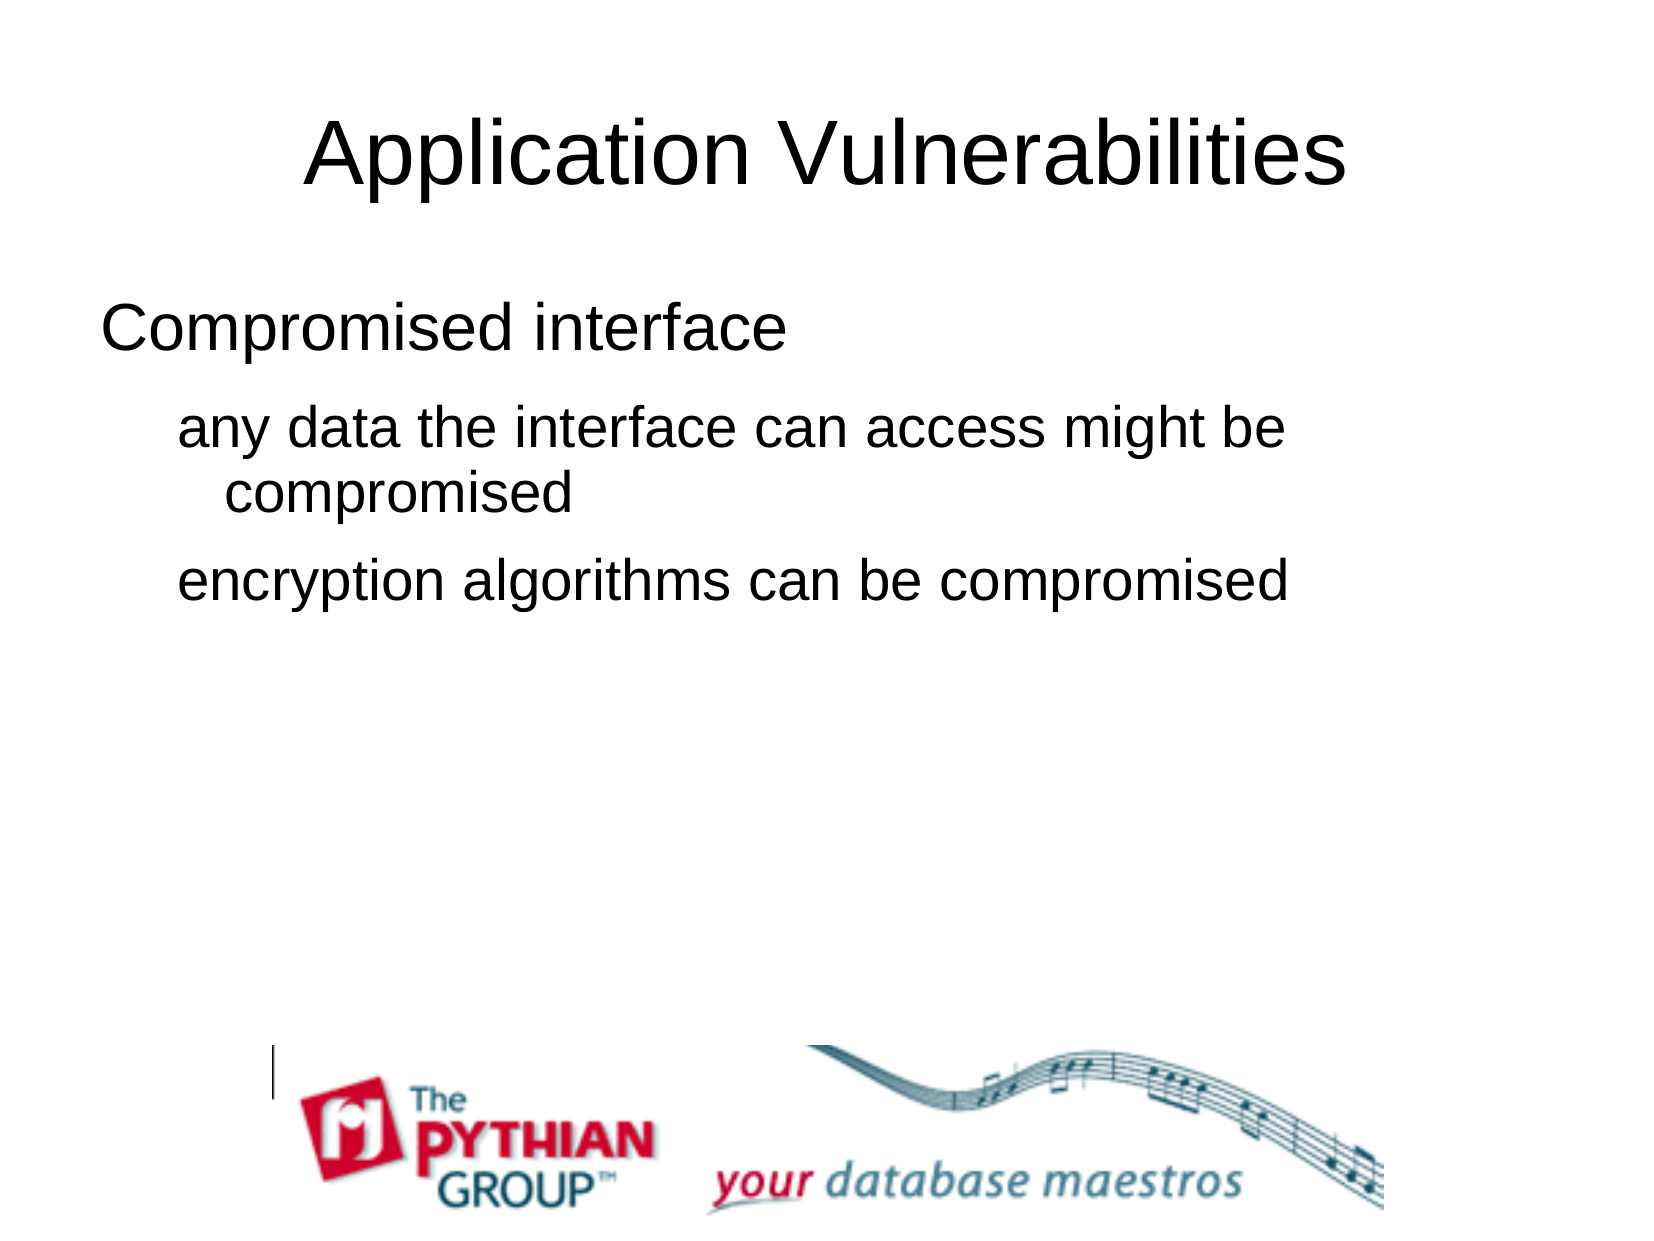

# Application Vulnerabilities
Compromised interface
any data the interface can access might be compromised
encryption algorithms can be compromised